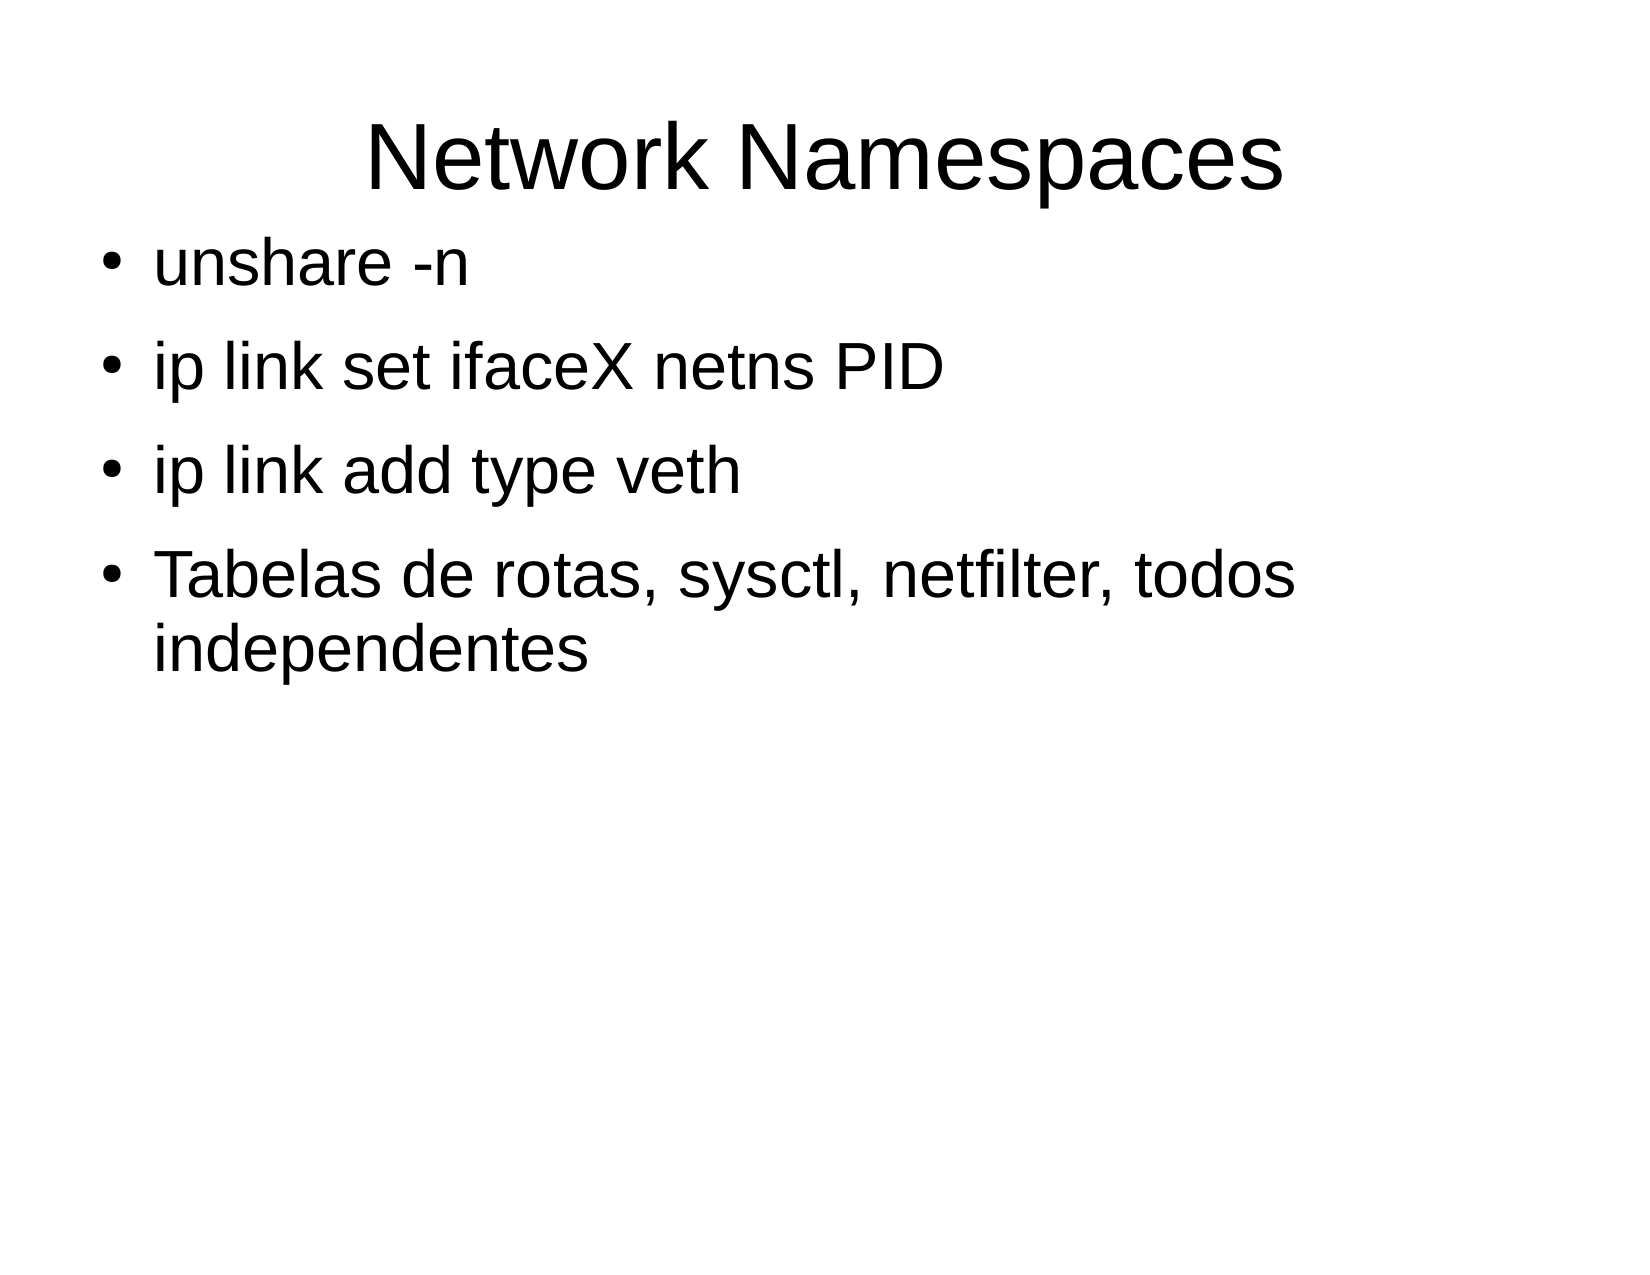

# Network Namespaces
unshare -n
ip link set ifaceX netns PID
ip link add type veth
Tabelas de rotas, sysctl, netfilter, todos independentes